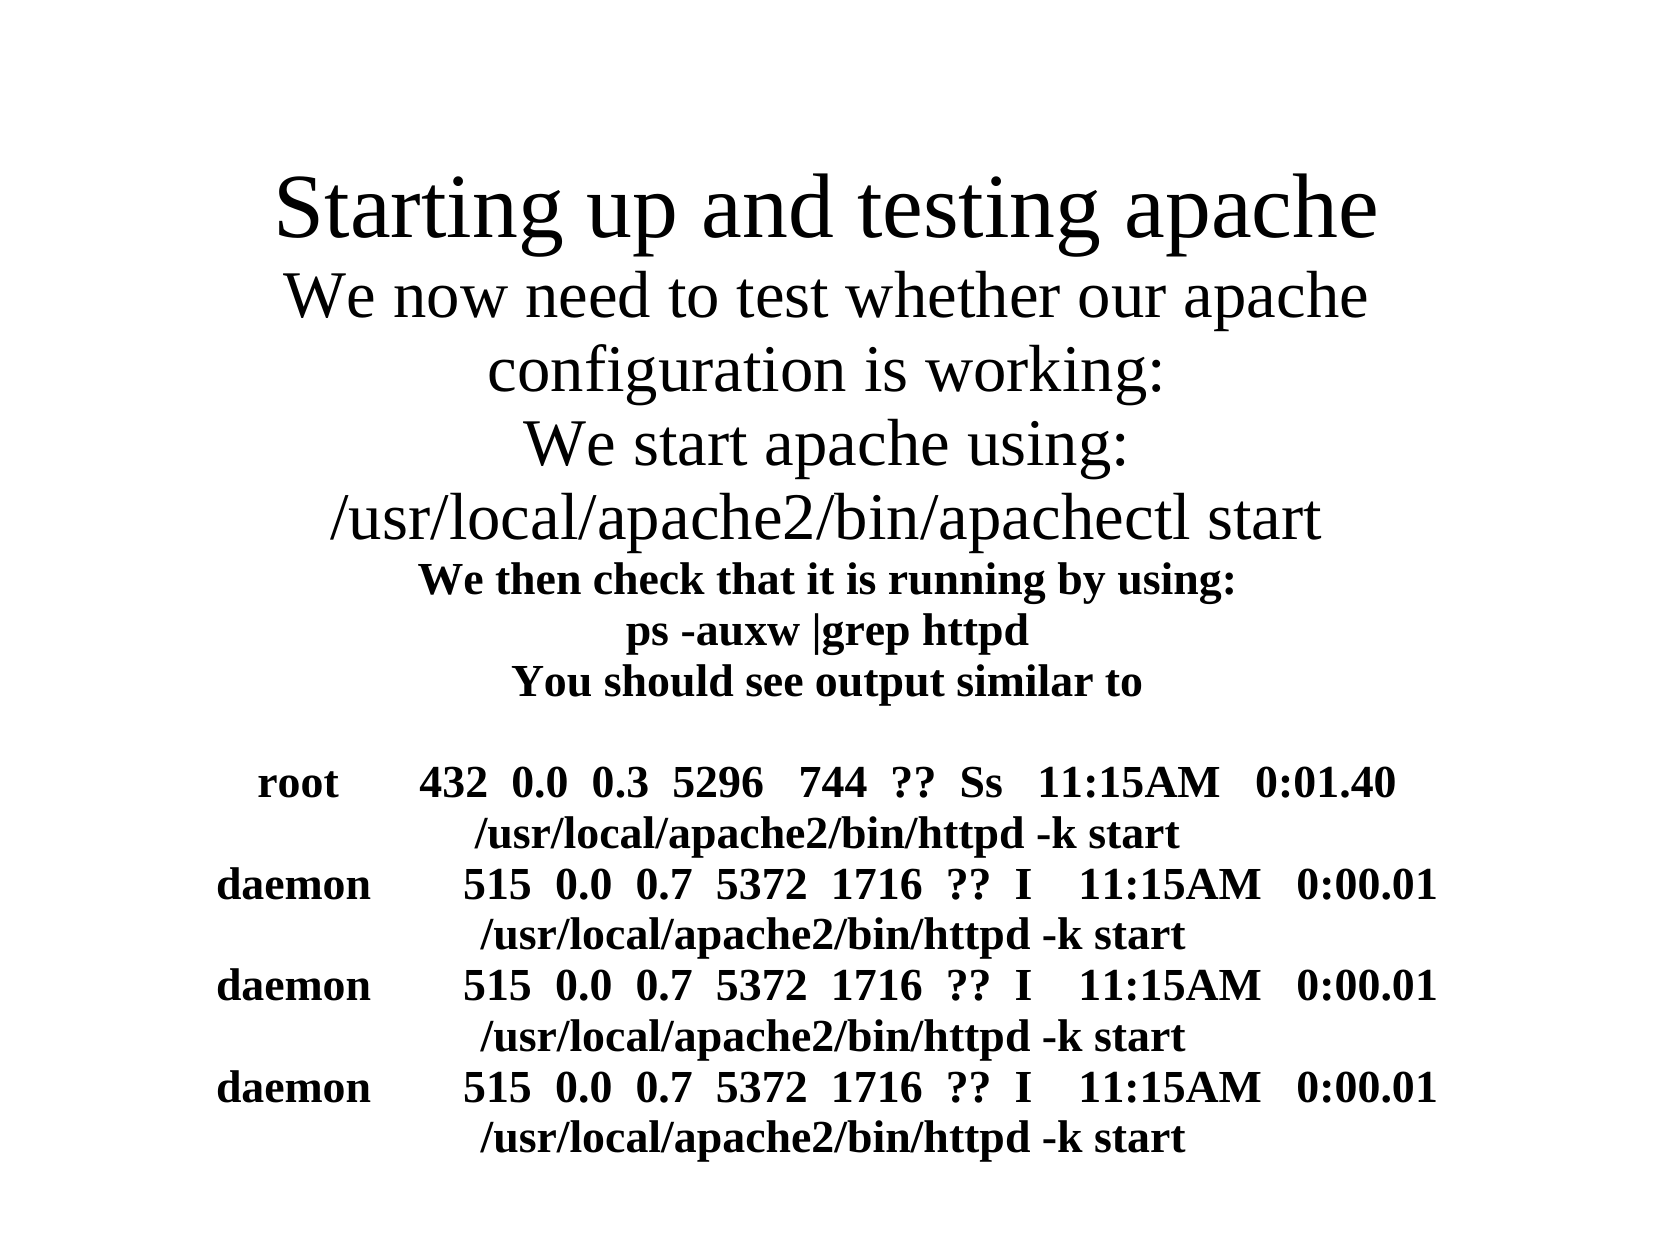

# Starting up and testing apache
We now need to test whether our apache configuration is working:
We start apache using:
/usr/local/apache2/bin/apachectl start
We then check that it is running by using:
ps -auxw |grep httpd
You should see output similar to
root 432 0.0 0.3 5296 744 ?? Ss 11:15AM 0:01.40 /usr/local/apache2/bin/httpd -k start
daemon 515 0.0 0.7 5372 1716 ?? I 11:15AM 0:00.01
 /usr/local/apache2/bin/httpd -k start
daemon 515 0.0 0.7 5372 1716 ?? I 11:15AM 0:00.01
 /usr/local/apache2/bin/httpd -k start
daemon 515 0.0 0.7 5372 1716 ?? I 11:15AM 0:00.01
 /usr/local/apache2/bin/httpd -k start